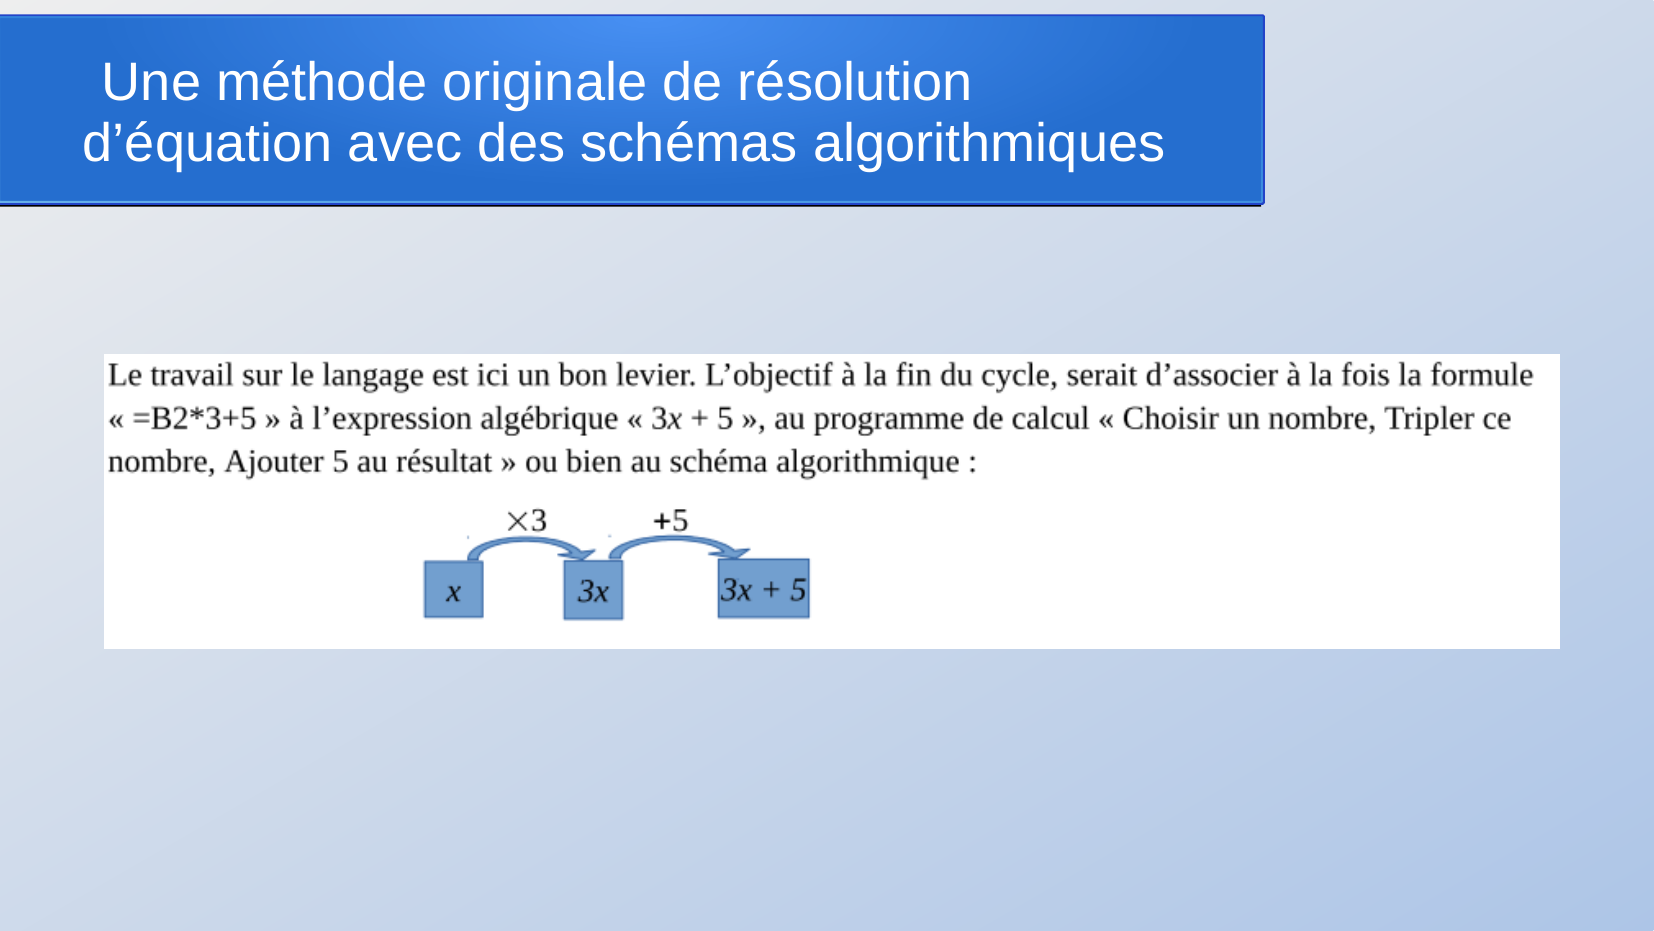

# Une méthode originale de résolution d’équation avec des schémas algorithmiques